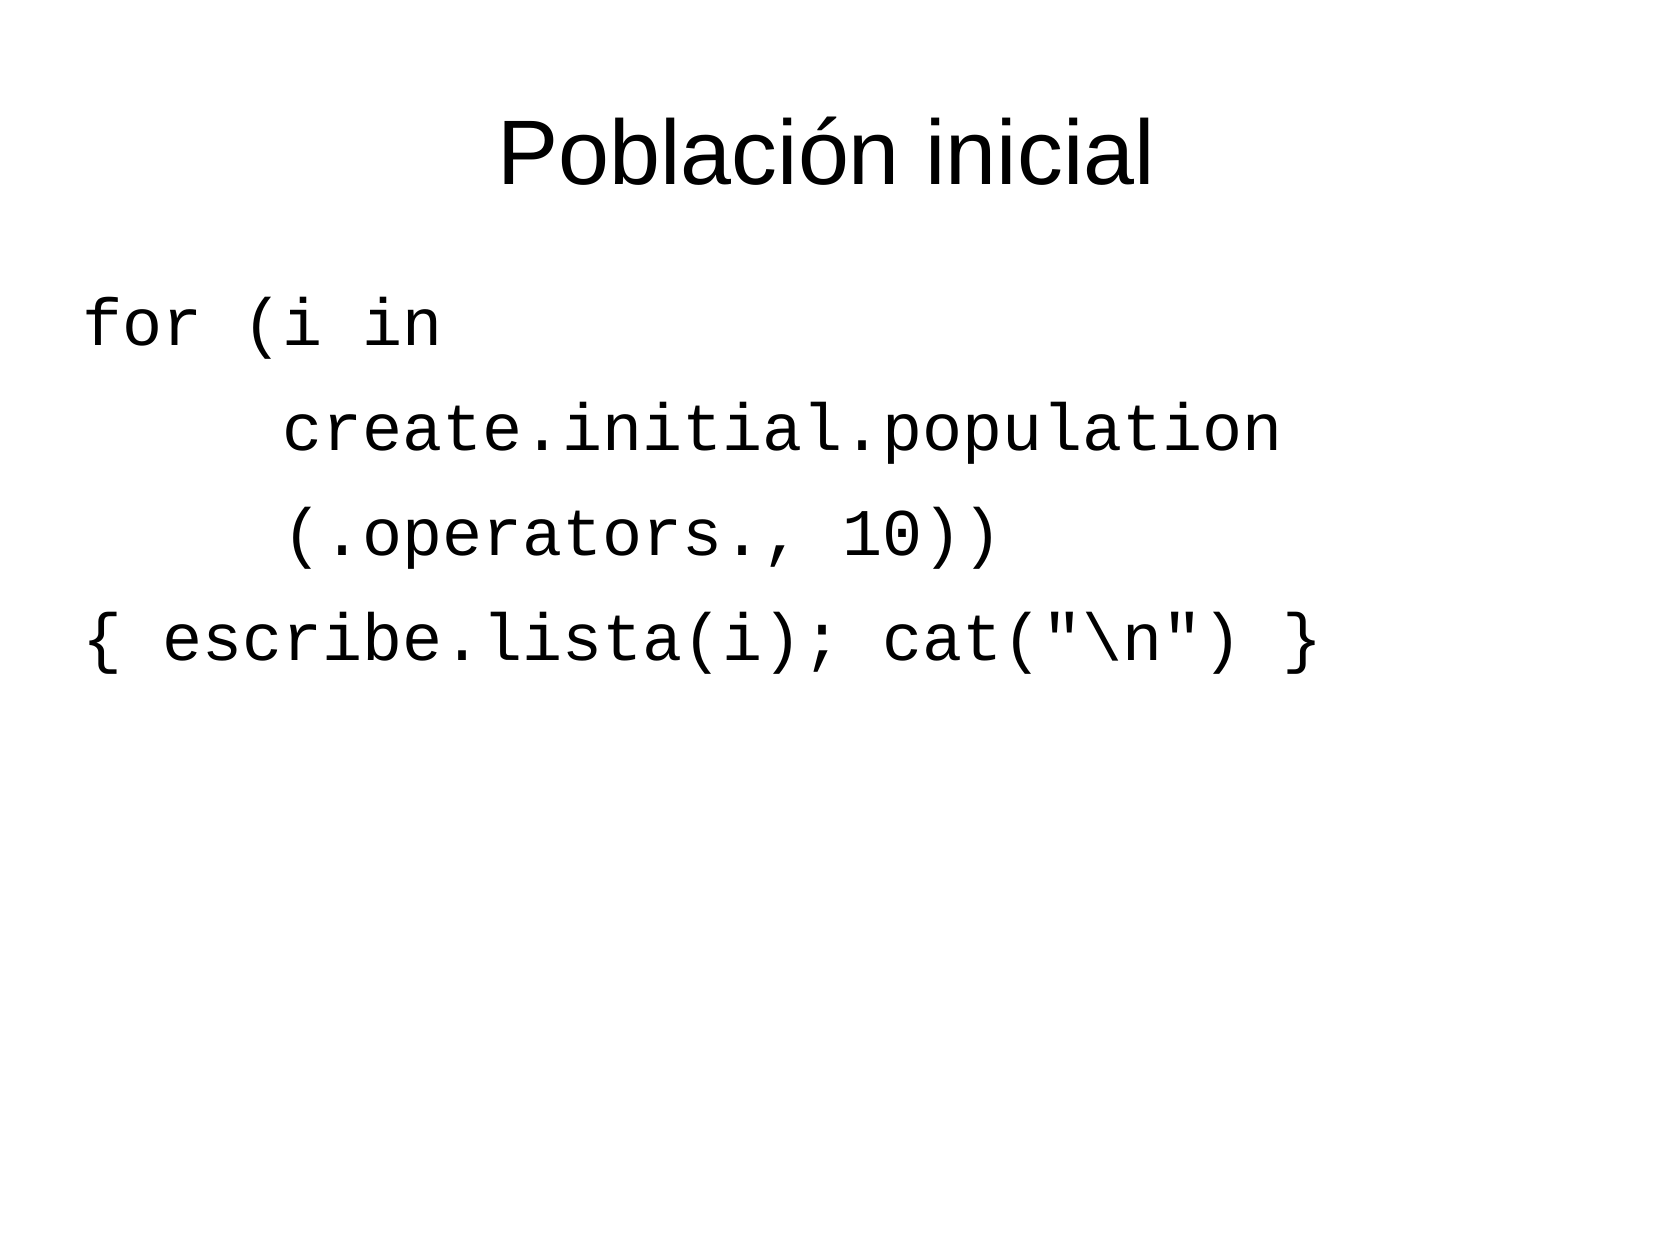

# Población inicial
for (i in
 create.initial.population
 (.operators., 10))
{ escribe.lista(i); cat("\n") }